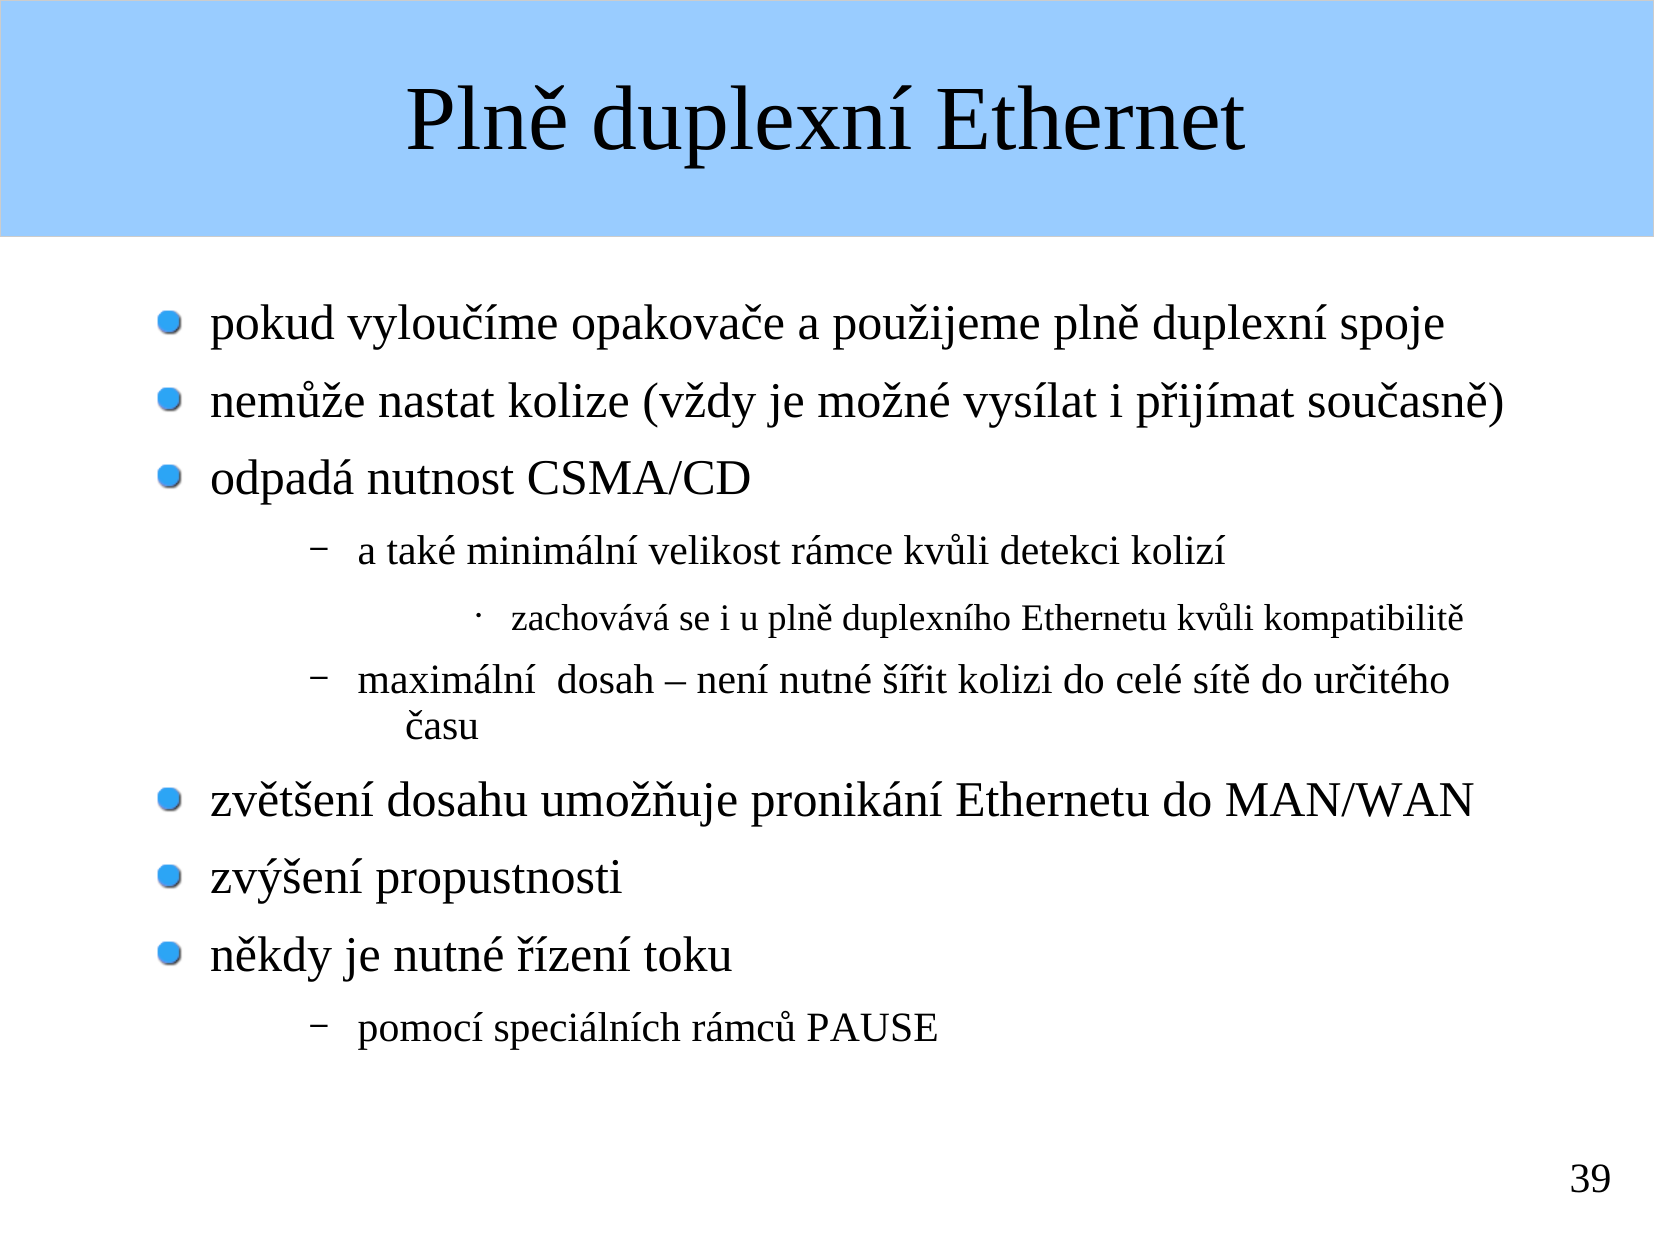

# Plně duplexní Ethernet
pokud vyloučíme opakovače a použijeme plně duplexní spoje
nemůže nastat kolize (vždy je možné vysílat i přijímat současně)
odpadá nutnost CSMA/CD
a také minimální velikost rámce kvůli detekci kolizí
zachovává se i u plně duplexního Ethernetu kvůli kompatibilitě
maximální dosah – není nutné šířit kolizi do celé sítě do určitého času
zvětšení dosahu umožňuje pronikání Ethernetu do MAN/WAN
zvýšení propustnosti
někdy je nutné řízení toku
pomocí speciálních rámců PAUSE